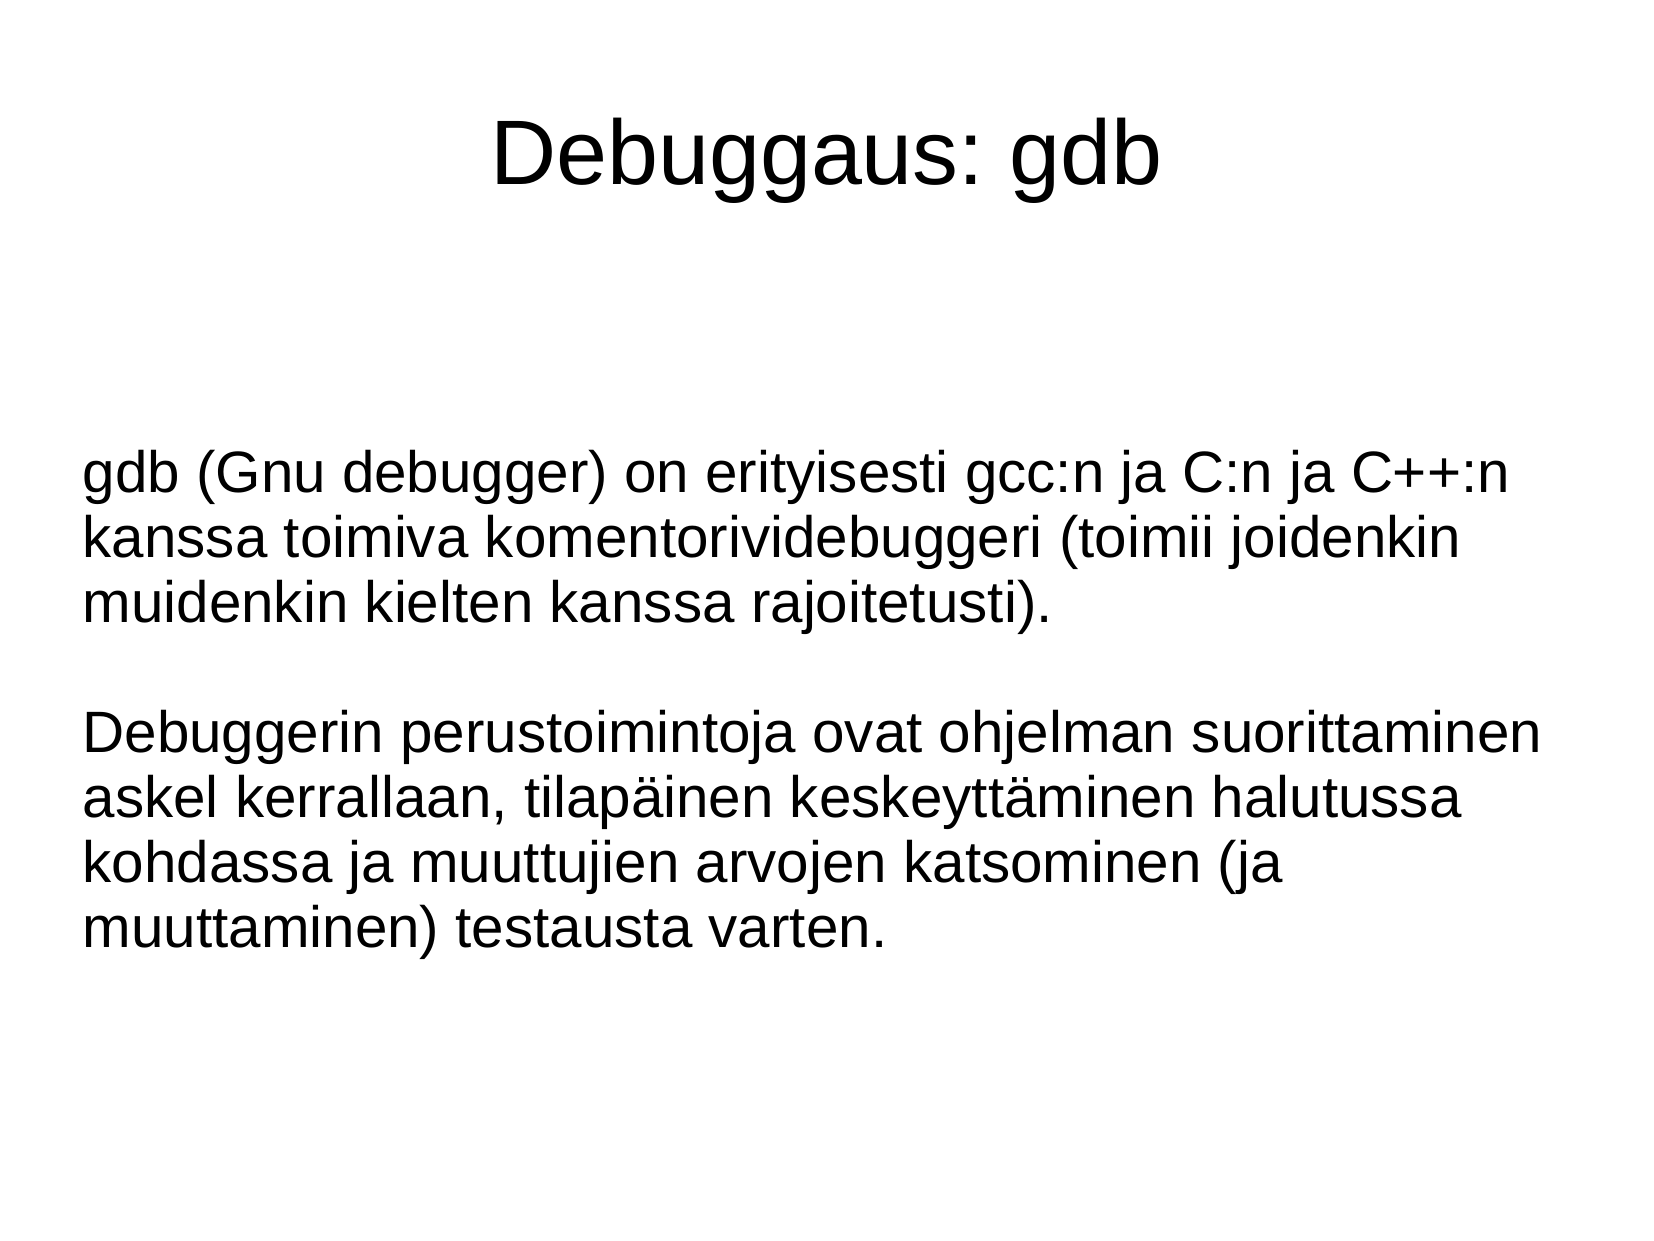

# Debuggaus: gdb
gdb (Gnu debugger) on erityisesti gcc:n ja C:n ja C++:n kanssa toimiva komentorividebuggeri (toimii joidenkin muidenkin kielten kanssa rajoitetusti).
Debuggerin perustoimintoja ovat ohjelman suorittaminen askel kerrallaan, tilapäinen keskeyttäminen halutussa kohdassa ja muuttujien arvojen katsominen (ja muuttaminen) testausta varten.